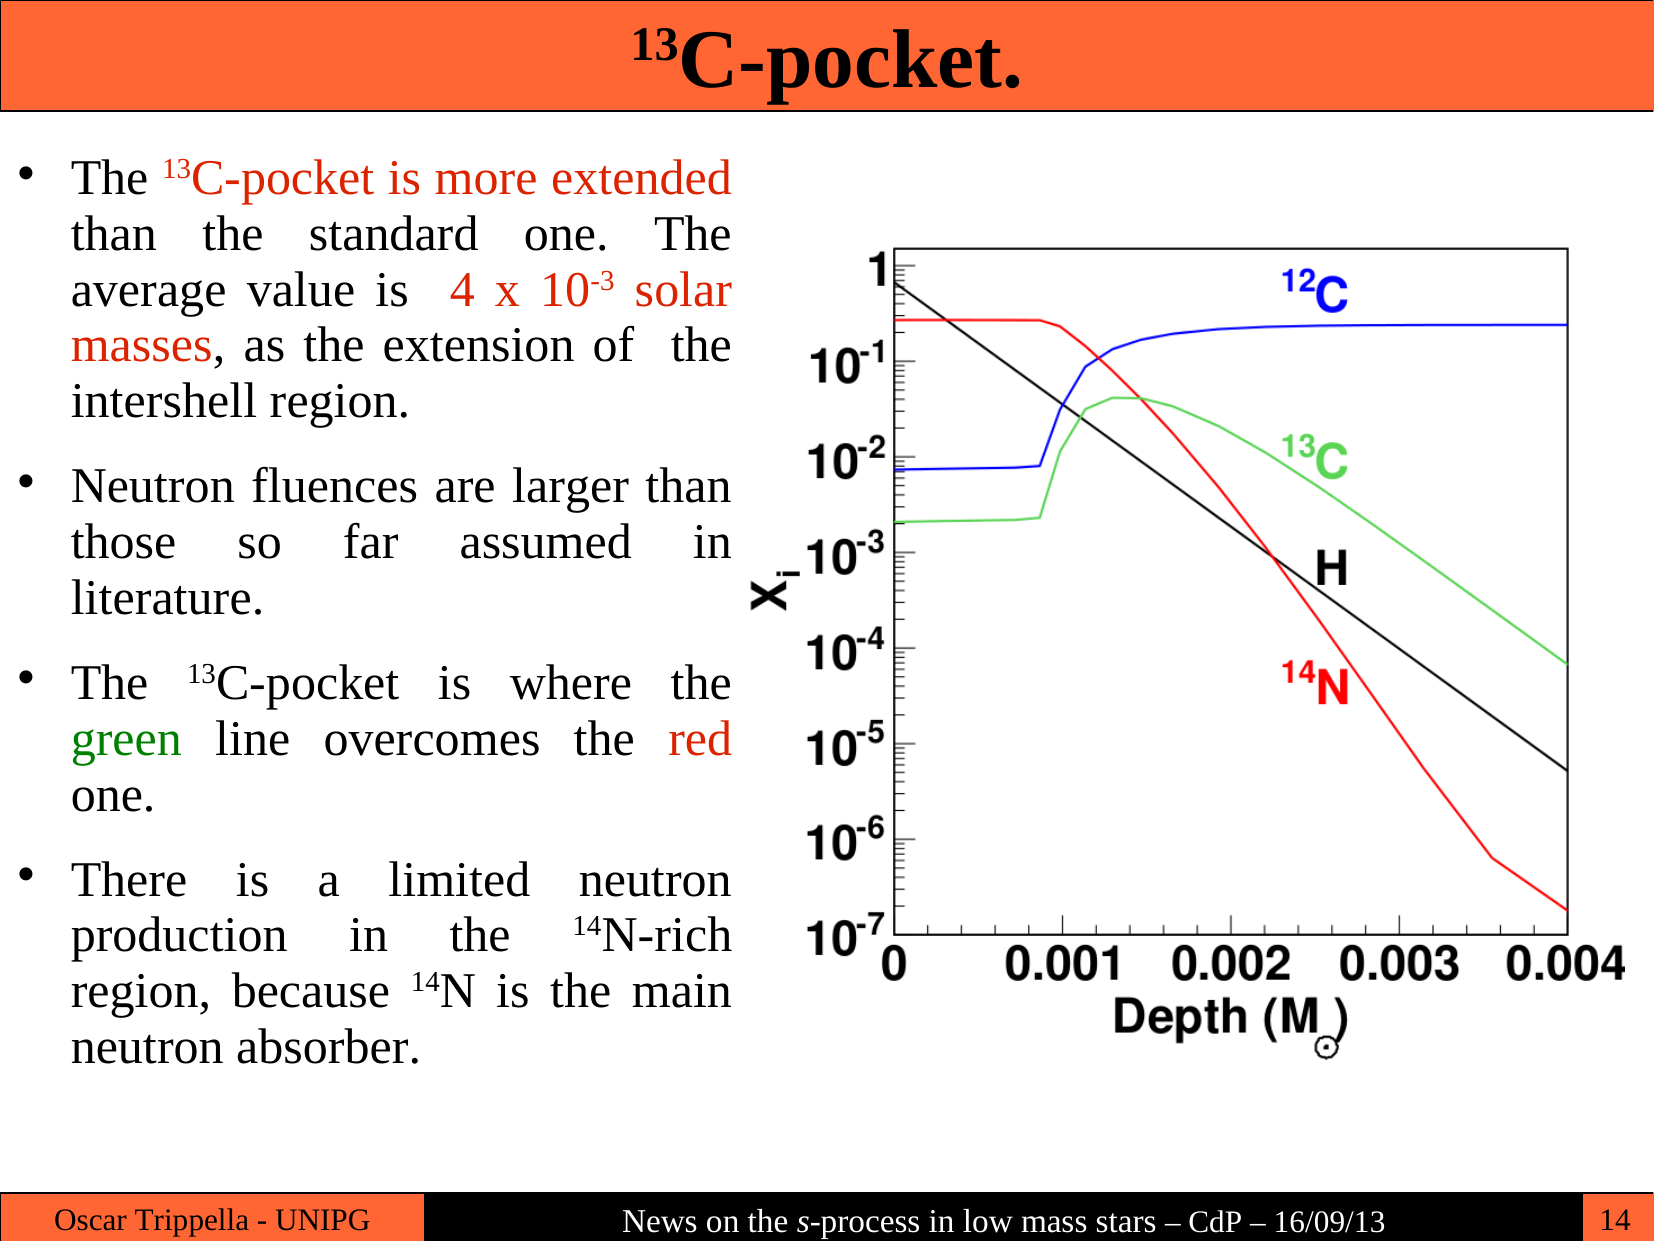

13C-pocket.
# The 13C-pocket is more extended than the standard one. The average value is 4 x 10-3 solar masses, as the extension of the intershell region.
Neutron fluences are larger than those so far assumed in literature.
The 13C-pocket is where the green line overcomes the red one.
There is a limited neutron production in the 14N-rich region, because 14N is the main neutron absorber.
Oscar Trippella - UNIPG
News on the s-process in low mass stars – CdP – 16/09/13
14